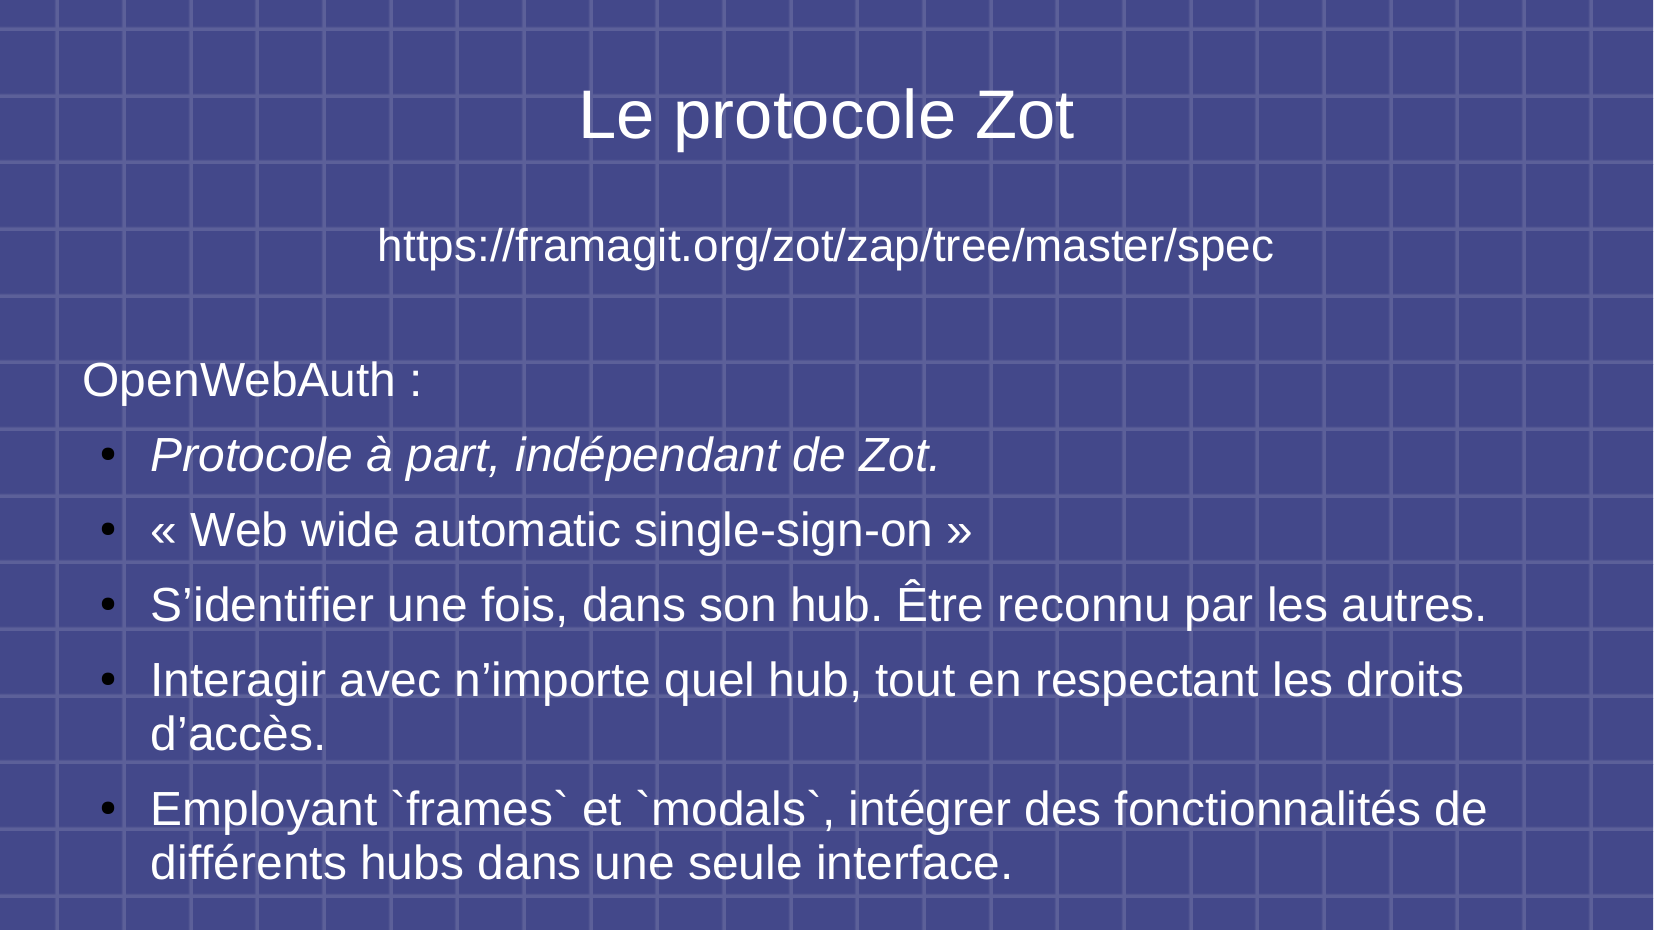

# Le protocole Zot
https://framagit.org/zot/zap/tree/master/spec
OpenWebAuth :
Protocole à part, indépendant de Zot.
« Web wide automatic single-sign-on »
S’identifier une fois, dans son hub. Être reconnu par les autres.
Interagir avec n’importe quel hub, tout en respectant les droits d’accès.
Employant `frames` et `modals`, intégrer des fonctionnalités de différents hubs dans une seule interface.